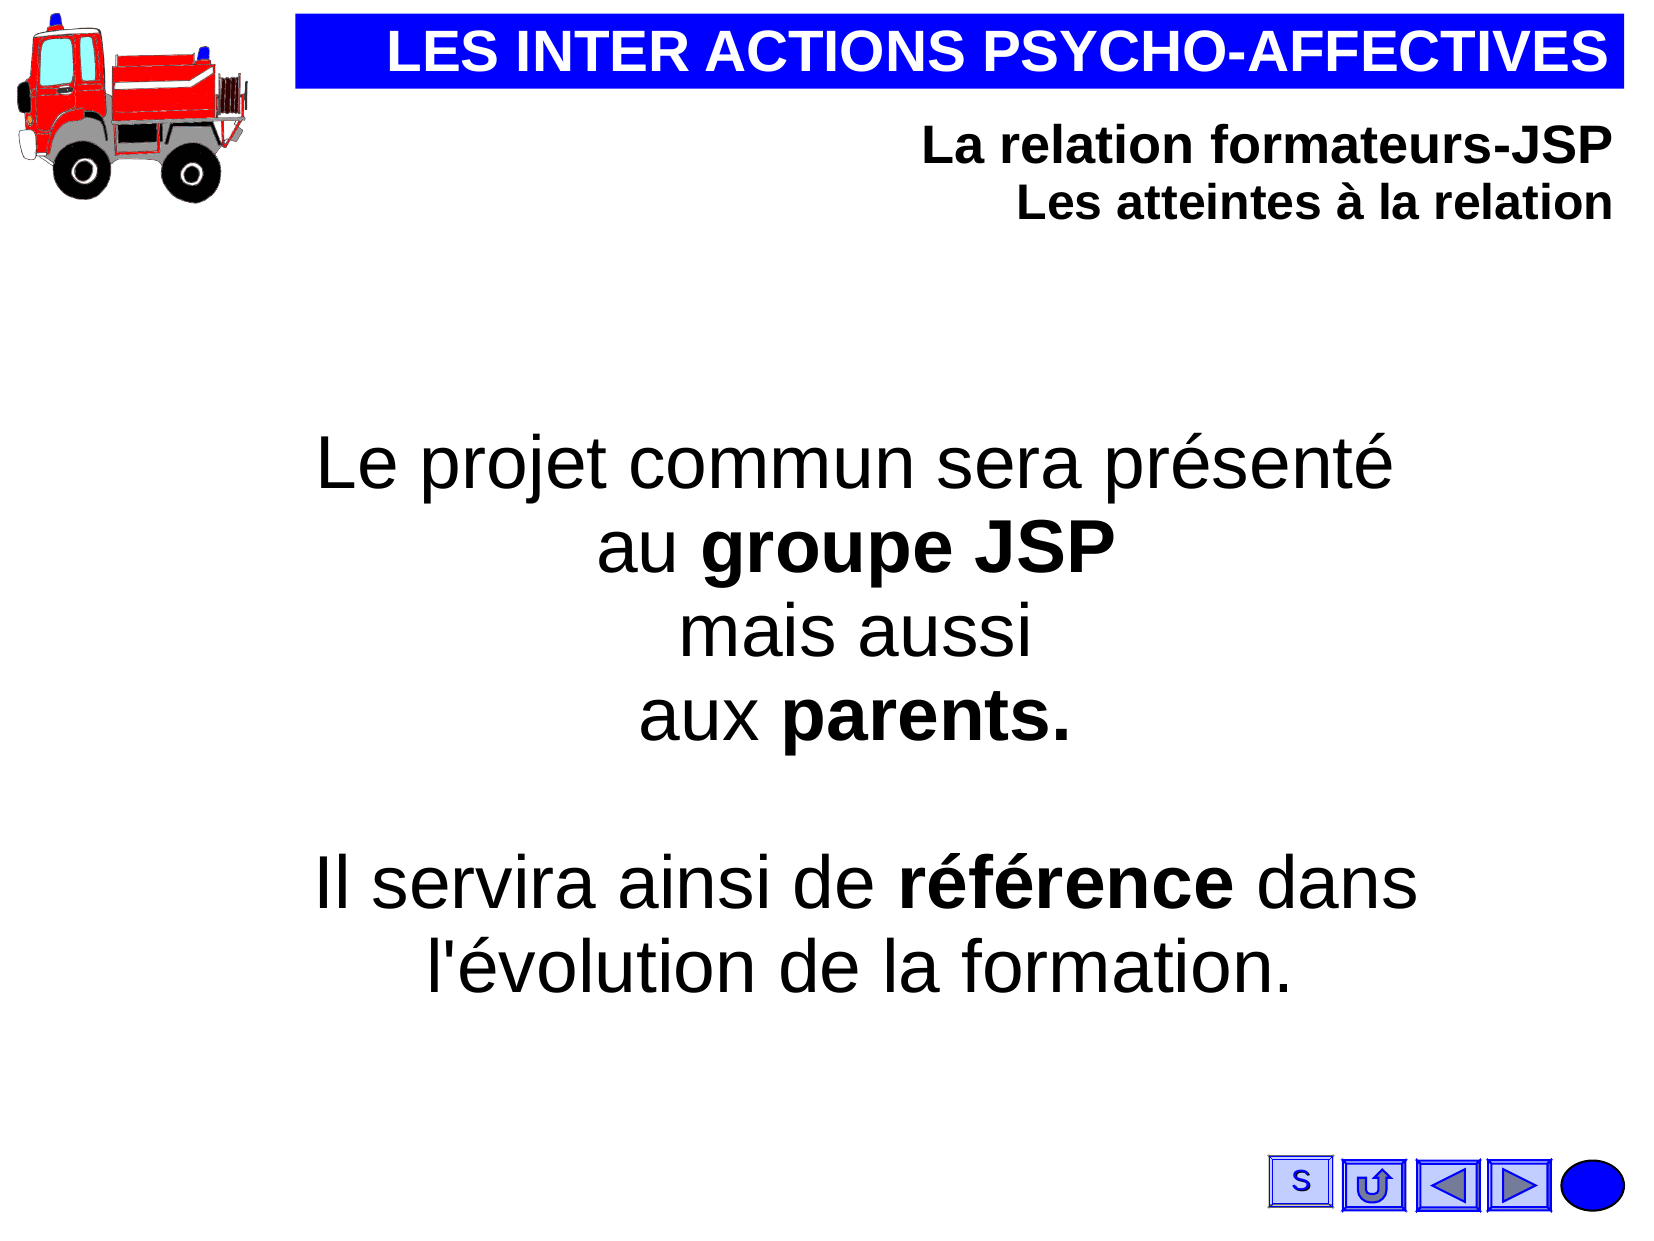

LES INTER ACTIONS PSYCHO-AFFECTIVES
La relation formateurs-JSP
Les atteintes à la relation
Le projet commun sera présenté
au groupe JSP
mais aussi
aux parents.
Il servira ainsi de référence dans l'évolution de la formation.